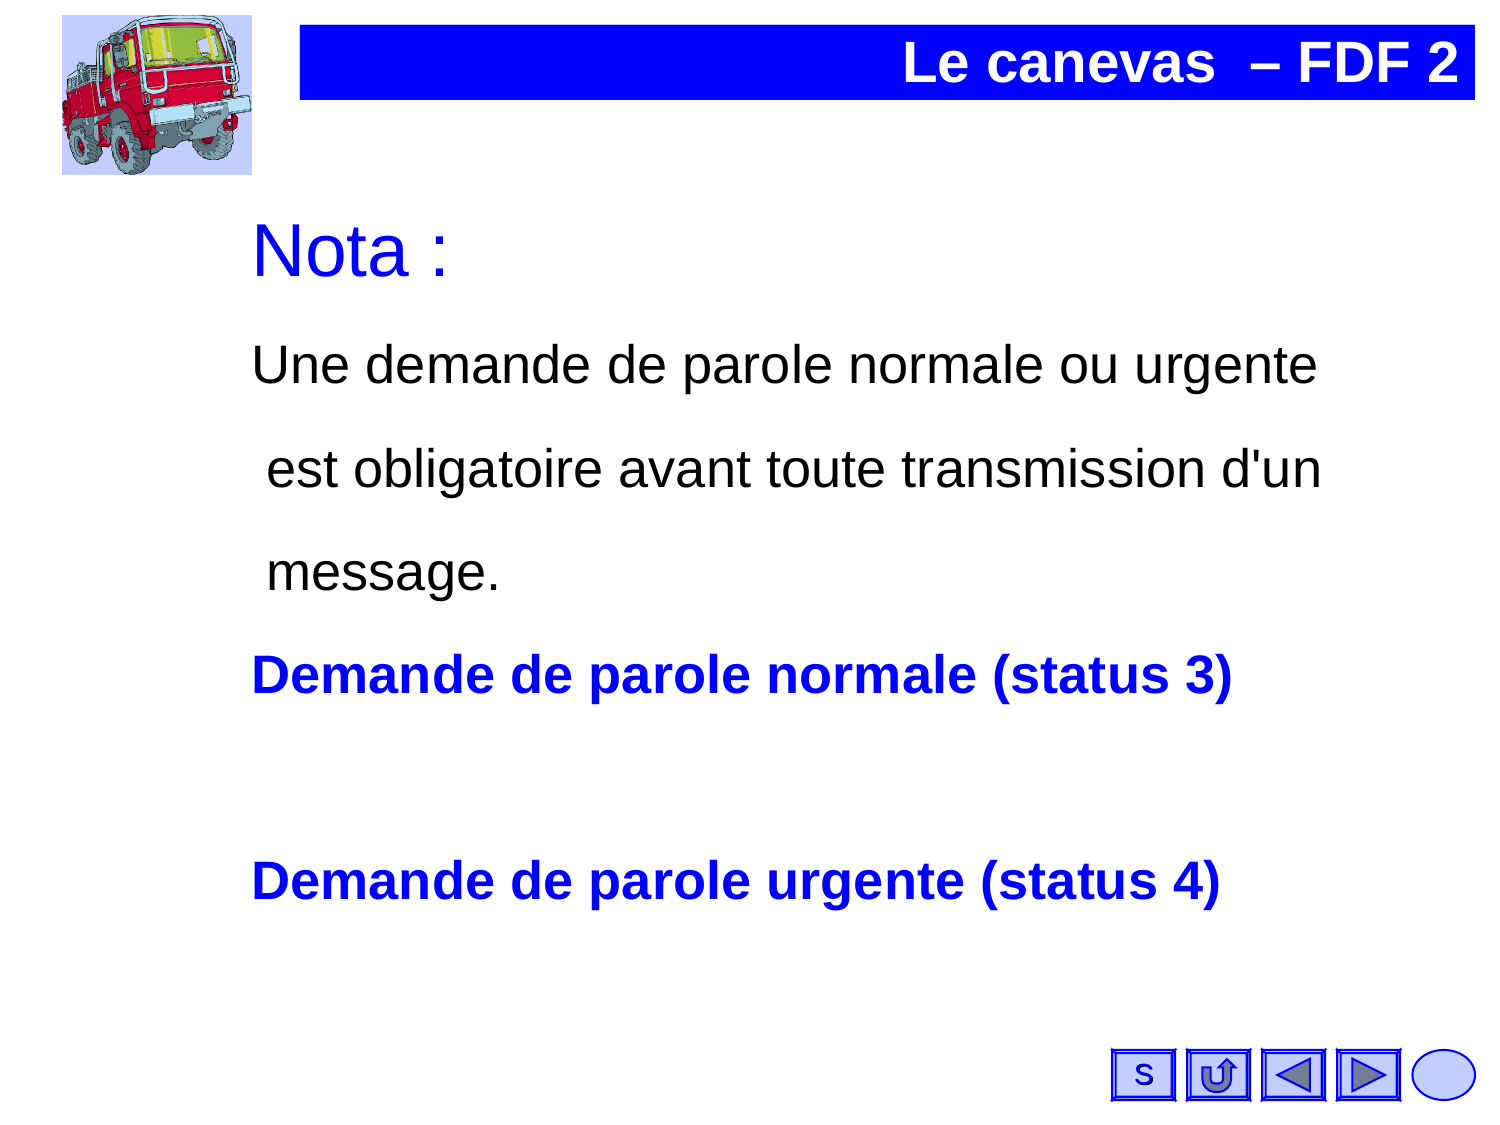

Le canevas – FDF 2
Nota :
Une demande de parole normale ou urgente
 est obligatoire avant toute transmission d'un
 message.
Demande de parole normale (status 3)
Demande de parole urgente (status 4)